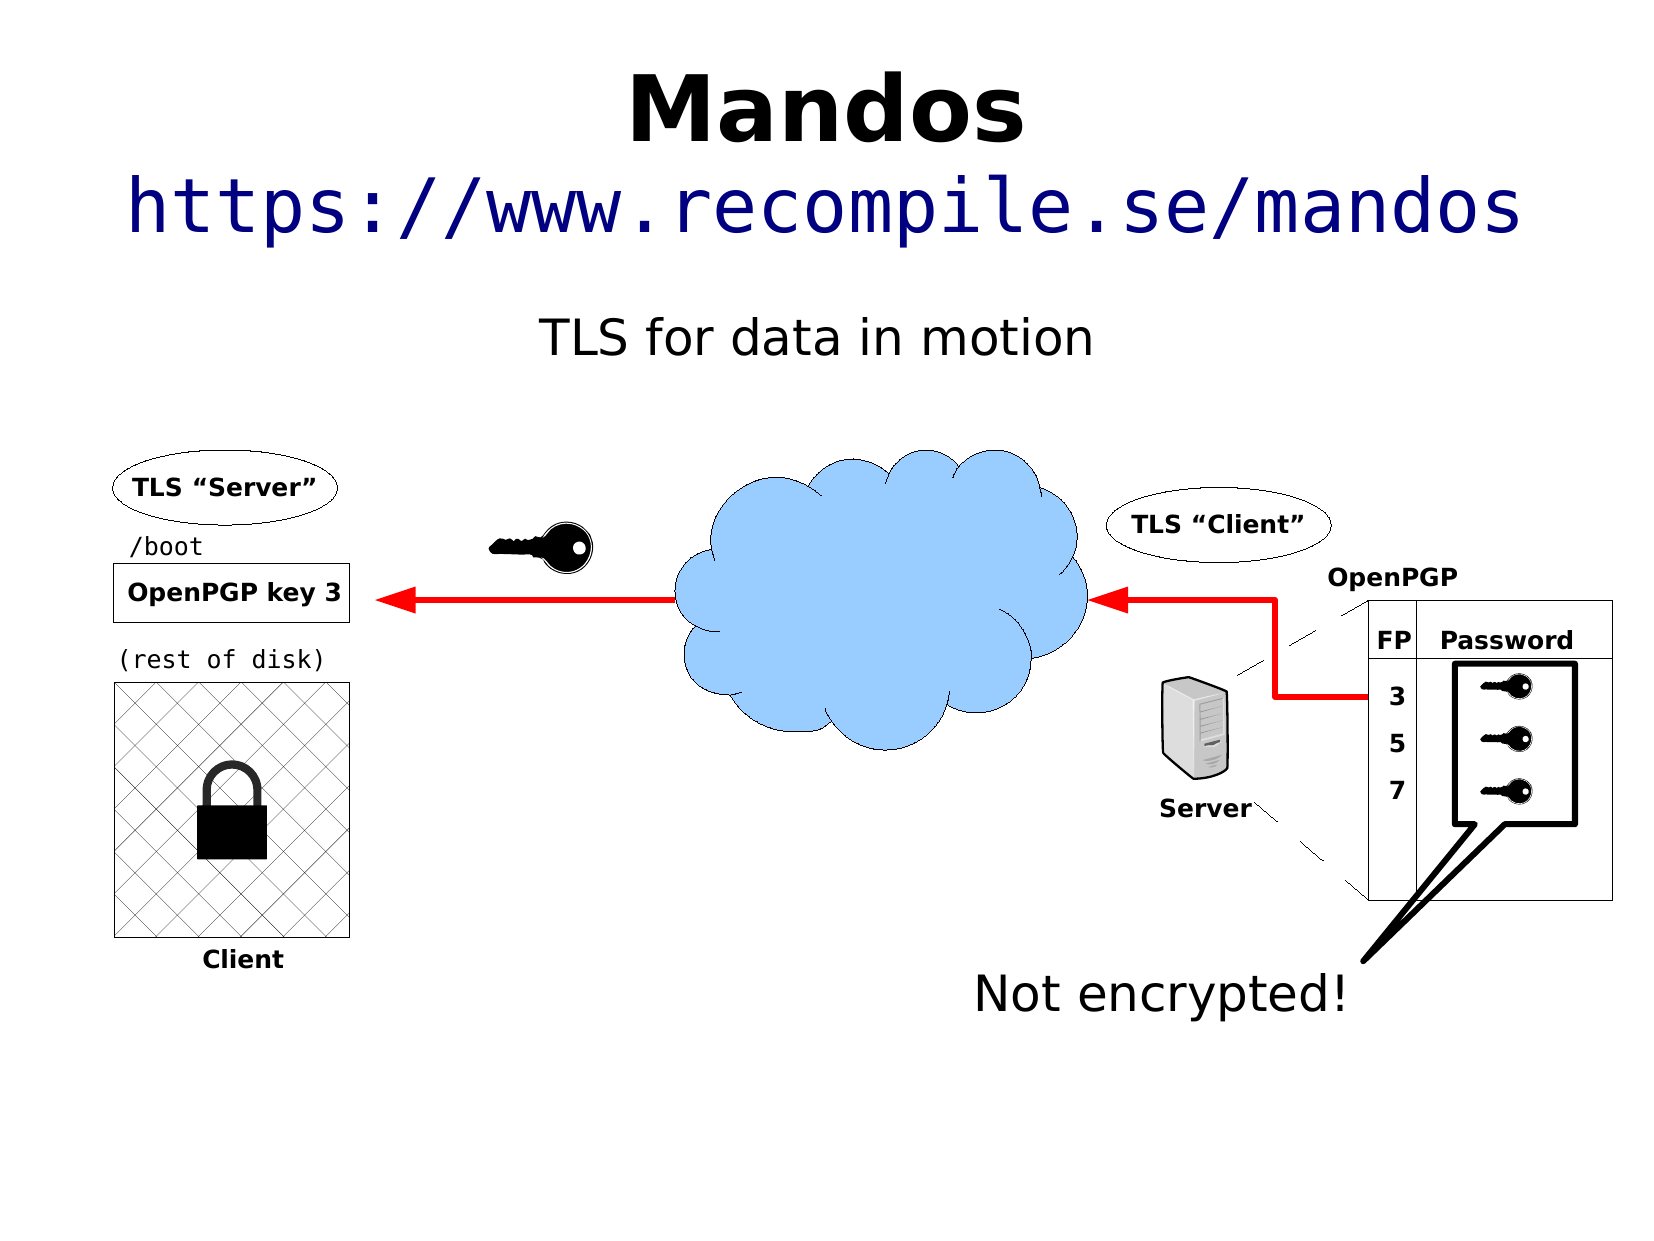

# Mandos https://www.recompile.se/mandos
TLS for data in motion
TLS “Server”
TLS “Client”
/boot
OpenPGP
OpenPGP key 3
FP
Password
(rest of disk)
3
5
7
Server
Client
Not encrypted!